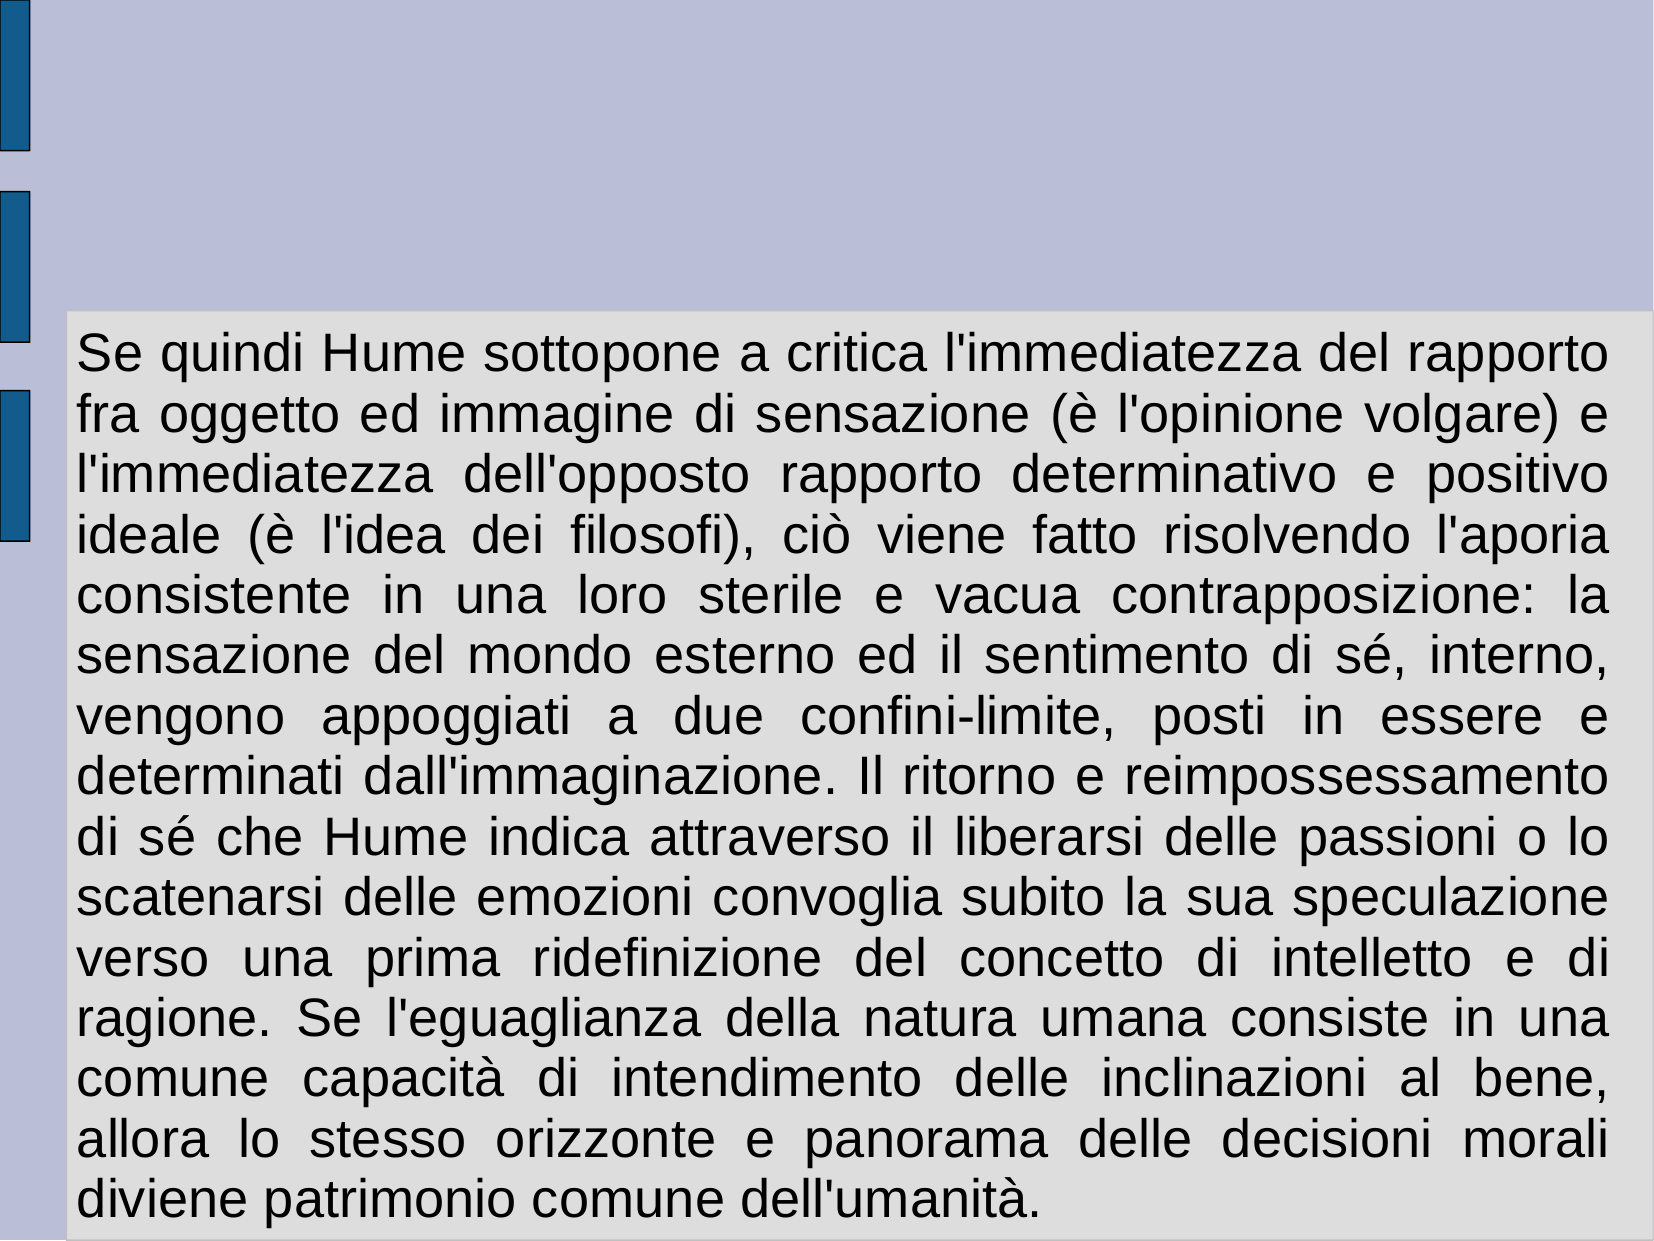

#
Se quindi Hume sottopone a critica l'immediatezza del rapporto fra oggetto ed immagine di sensazione (è l'opinione volgare) e l'immediatezza dell'opposto rapporto determinativo e positivo ideale (è l'idea dei filosofi), ciò viene fatto risolvendo l'aporia consistente in una loro sterile e vacua contrapposizione: la sensazione del mondo esterno ed il sentimento di sé, interno, vengono appoggiati a due confini-limite, posti in essere e determinati dall'immaginazione. Il ritorno e reimpossessamento di sé che Hume indica attraverso il liberarsi delle passioni o lo scatenarsi delle emozioni convoglia subito la sua speculazione verso una prima ridefinizione del concetto di intelletto e di ragione. Se l'eguaglianza della natura umana consiste in una comune capacità di intendimento delle inclinazioni al bene, allora lo stesso orizzonte e panorama delle decisioni morali diviene patrimonio comune dell'umanità.